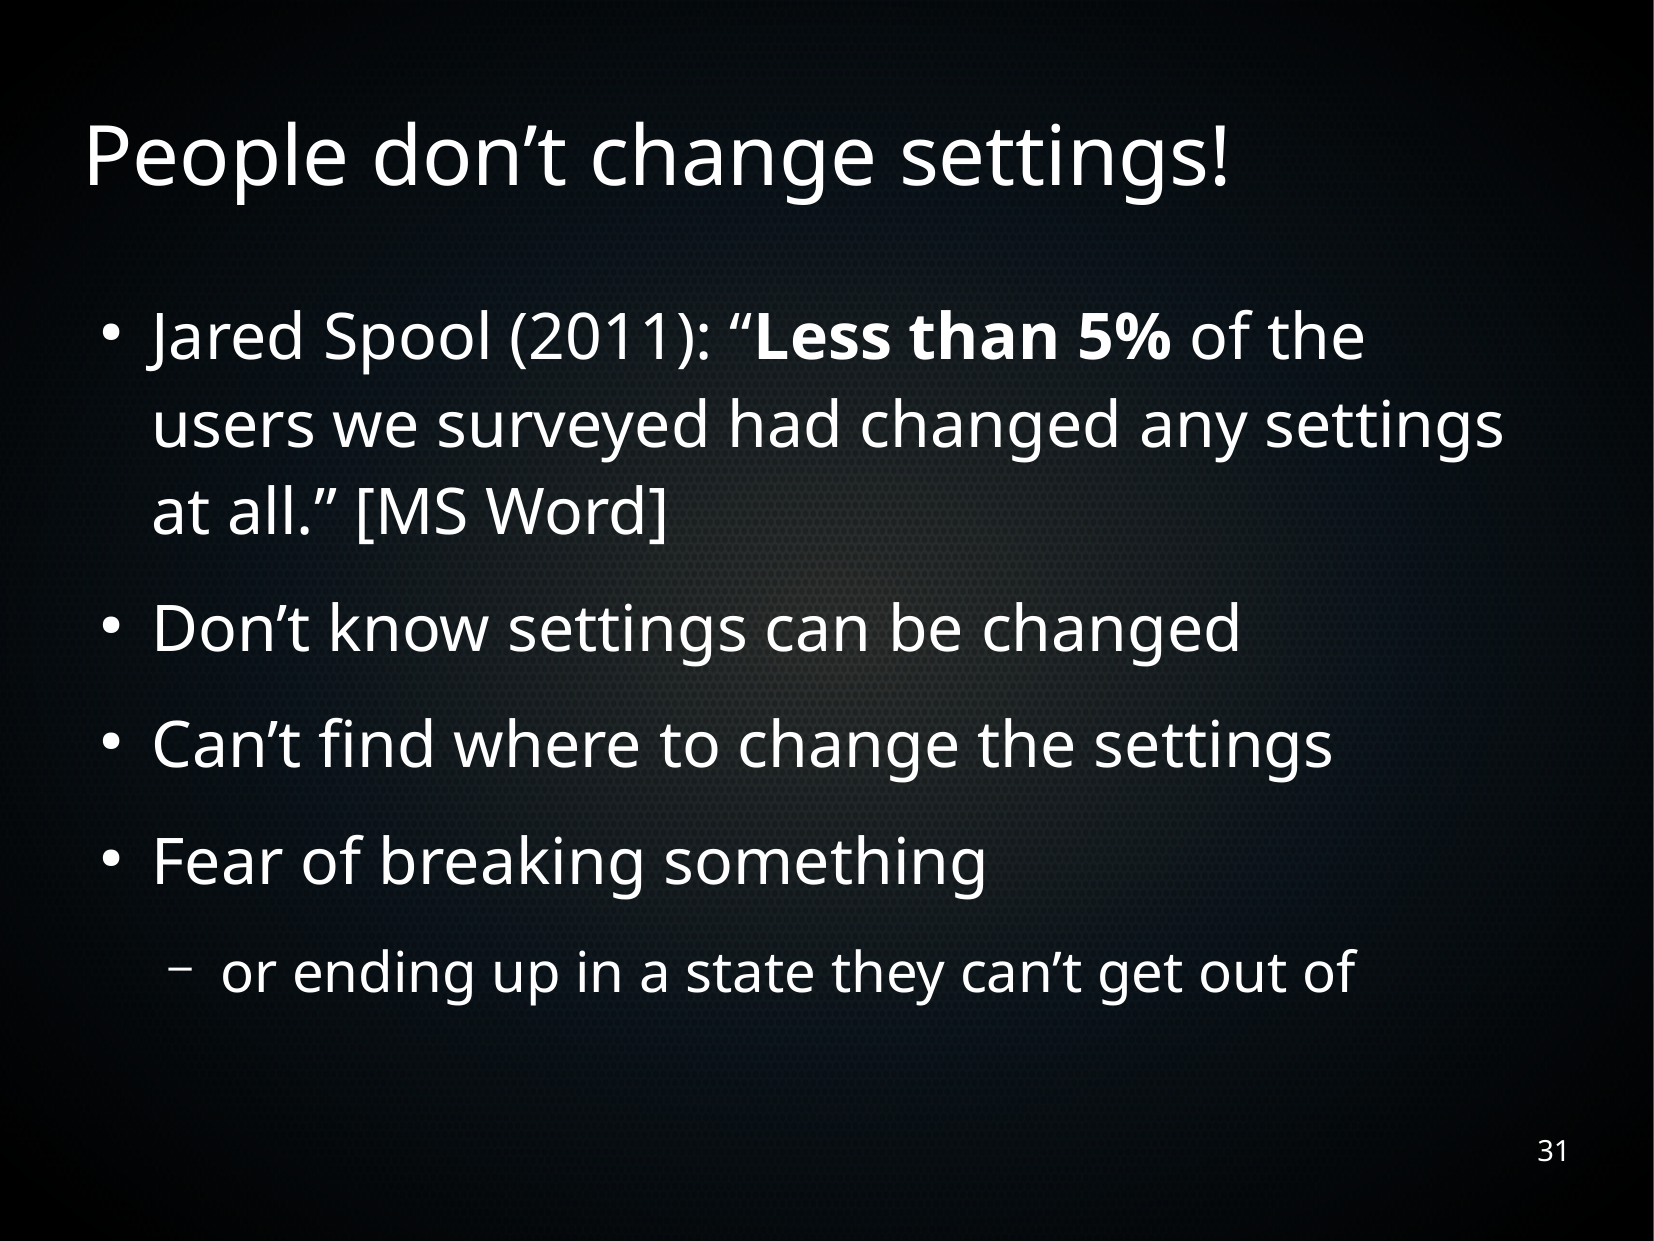

# People don’t change settings!
Jared Spool (2011): “Less than 5% of the users we surveyed had changed any settings at all.” [MS Word]
Don’t know settings can be changed
Can’t find where to change the settings
Fear of breaking something
or ending up in a state they can’t get out of
31